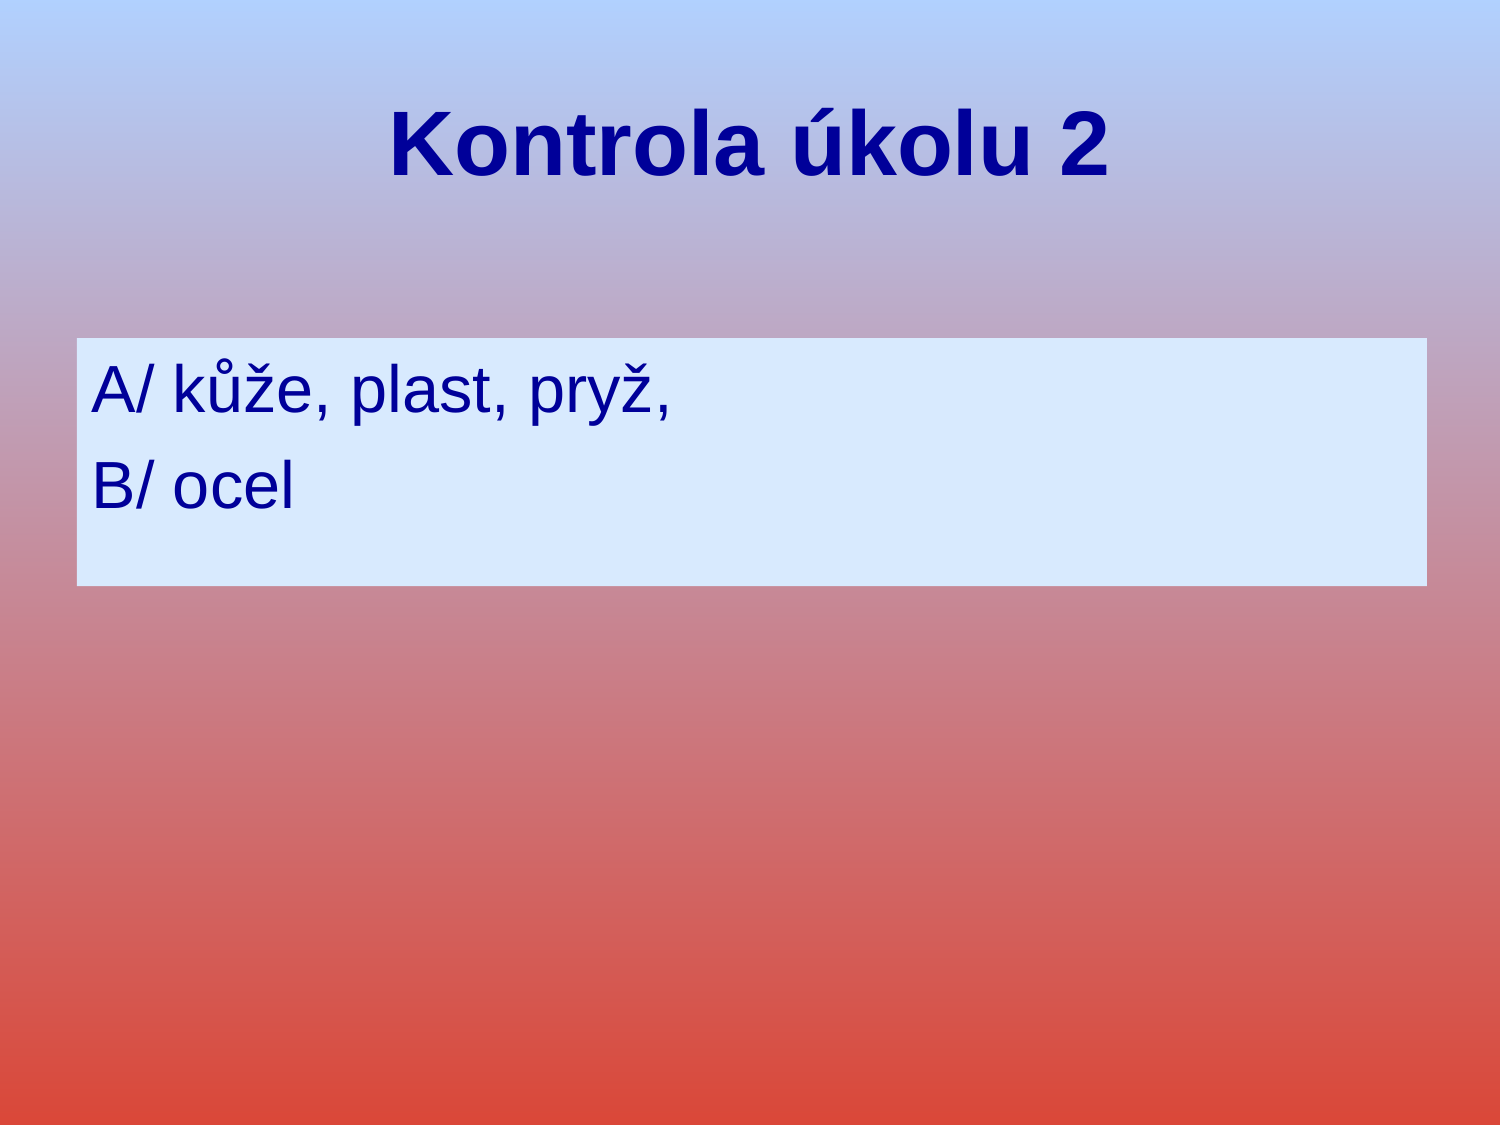

# Kontrola úkolu 2
A/ kůže, plast, pryž,
B/ ocel